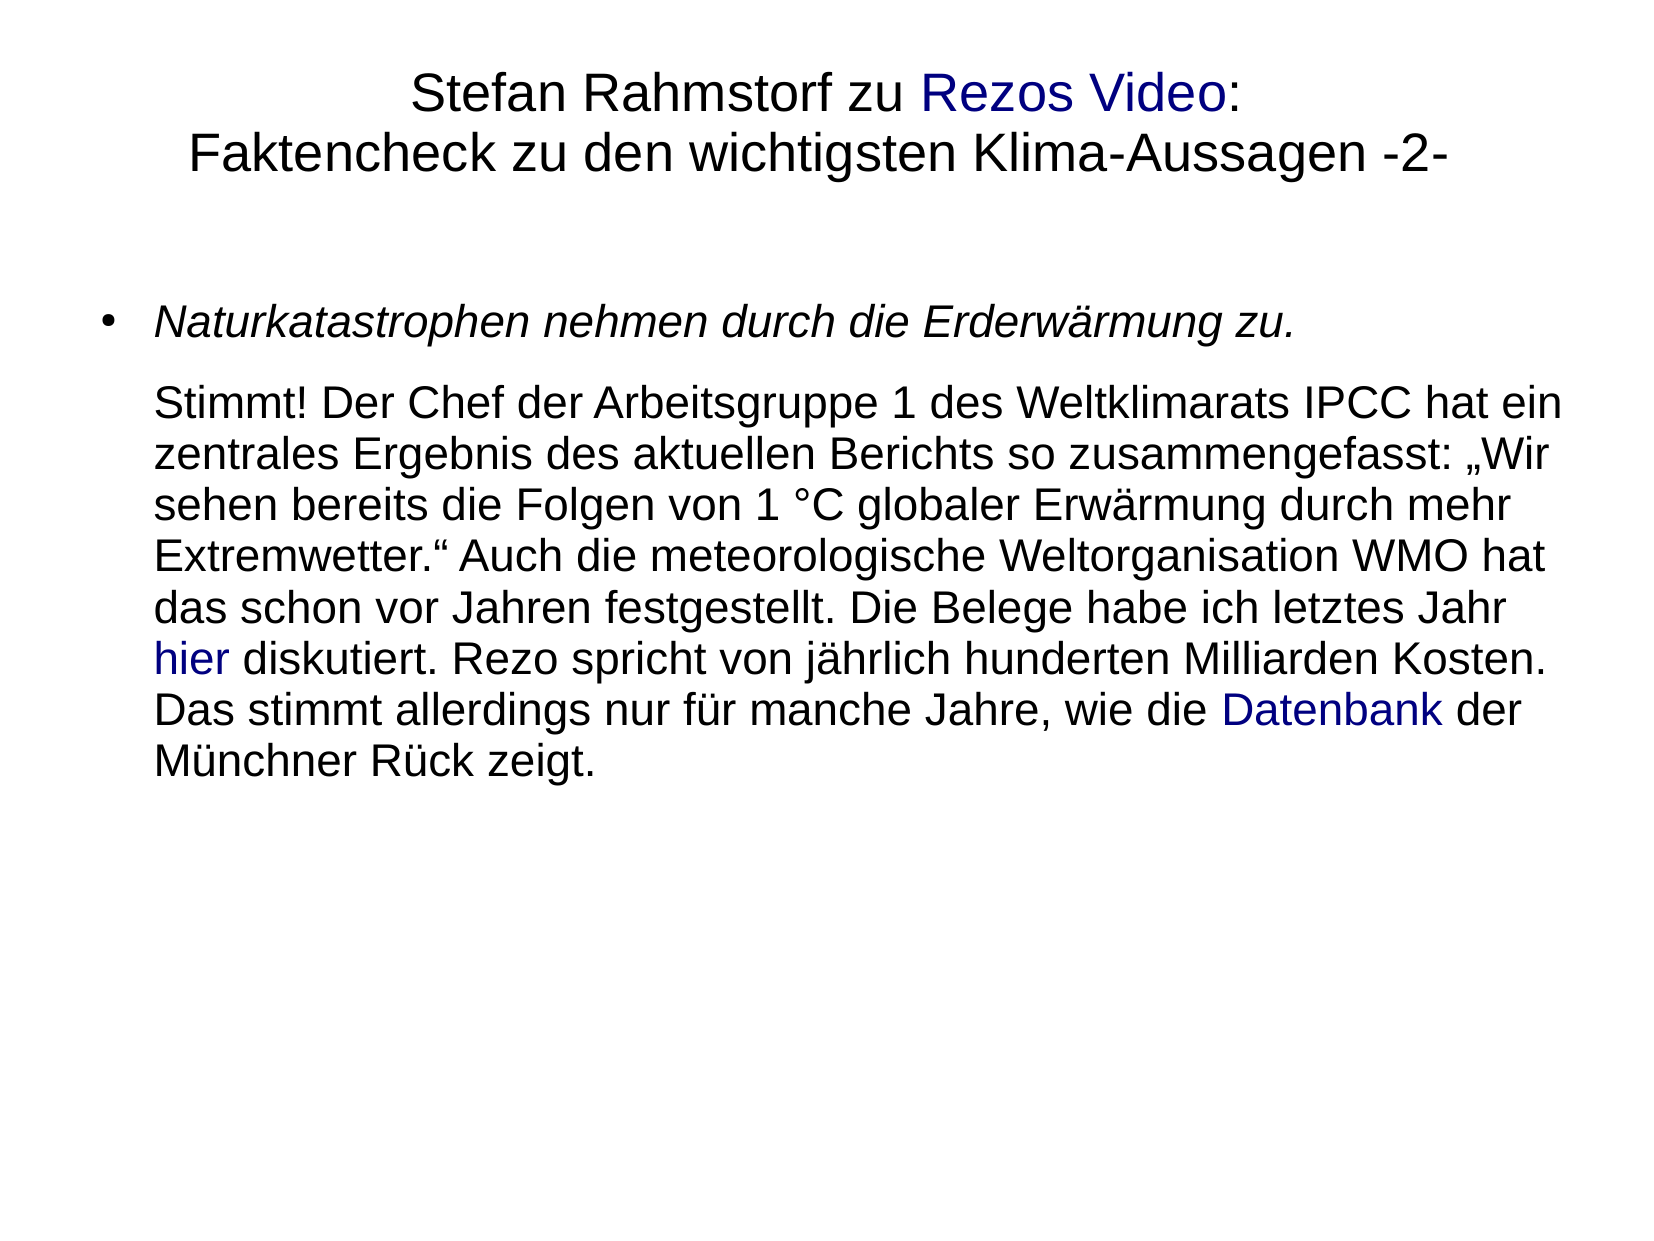

# Stefan Rahmstorf zu Rezos Video: Faktencheck zu den wichtigsten Klima-Aussagen -2-
Naturkatastrophen nehmen durch die Erderwärmung zu.
Stimmt! Der Chef der Arbeitsgruppe 1 des Weltklimarats IPCC hat ein zentrales Ergebnis des aktuellen Berichts so zusammengefasst: „Wir sehen bereits die Folgen von 1 °C globaler Erwärmung durch mehr Extremwetter.“ Auch die meteorologische Weltorganisation WMO hat das schon vor Jahren festgestellt. Die Belege habe ich letztes Jahr hier diskutiert. Rezo spricht von jährlich hunderten Milliarden Kosten. Das stimmt allerdings nur für manche Jahre, wie die Datenbank der Münchner Rück zeigt.